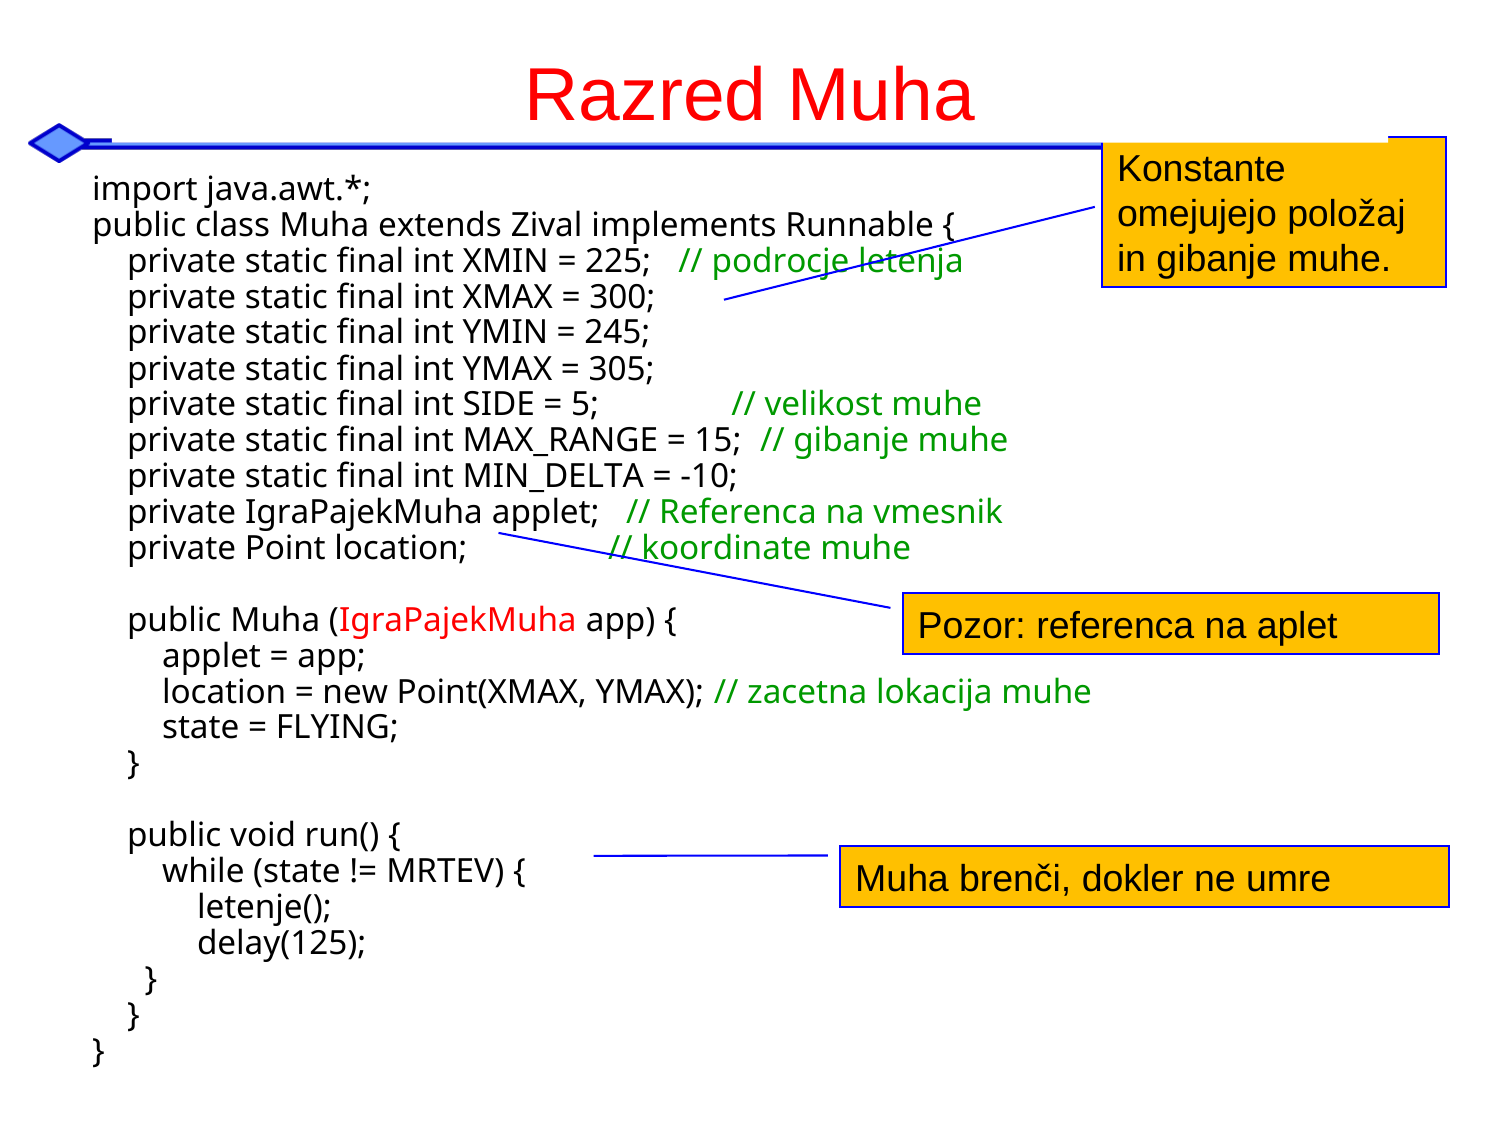

# Razred Muha
Konstante omejujejo položaj in gibanje muhe.
import java.awt.*;
public class Muha extends Zival implements Runnable {
 private static final int XMIN = 225; // podrocje letenja
 private static final int XMAX = 300;
 private static final int YMIN = 245;
 private static final int YMAX = 305;
 private static final int SIDE = 5; // velikost muhe
 private static final int MAX_RANGE = 15; // gibanje muhe
 private static final int MIN_DELTA = -10;
 private IgraPajekMuha applet; // Referenca na vmesnik
 private Point location; // koordinate muhe
 public Muha (IgraPajekMuha app) {
 applet = app;
 location = new Point(XMAX, YMAX); // zacetna lokacija muhe
 state = FLYING;
 }
 public void run() {
 while (state != MRTEV) {
 letenje();
 delay(125);
 }
 }
}
Pozor: referenca na aplet
Muha brenči, dokler ne umre